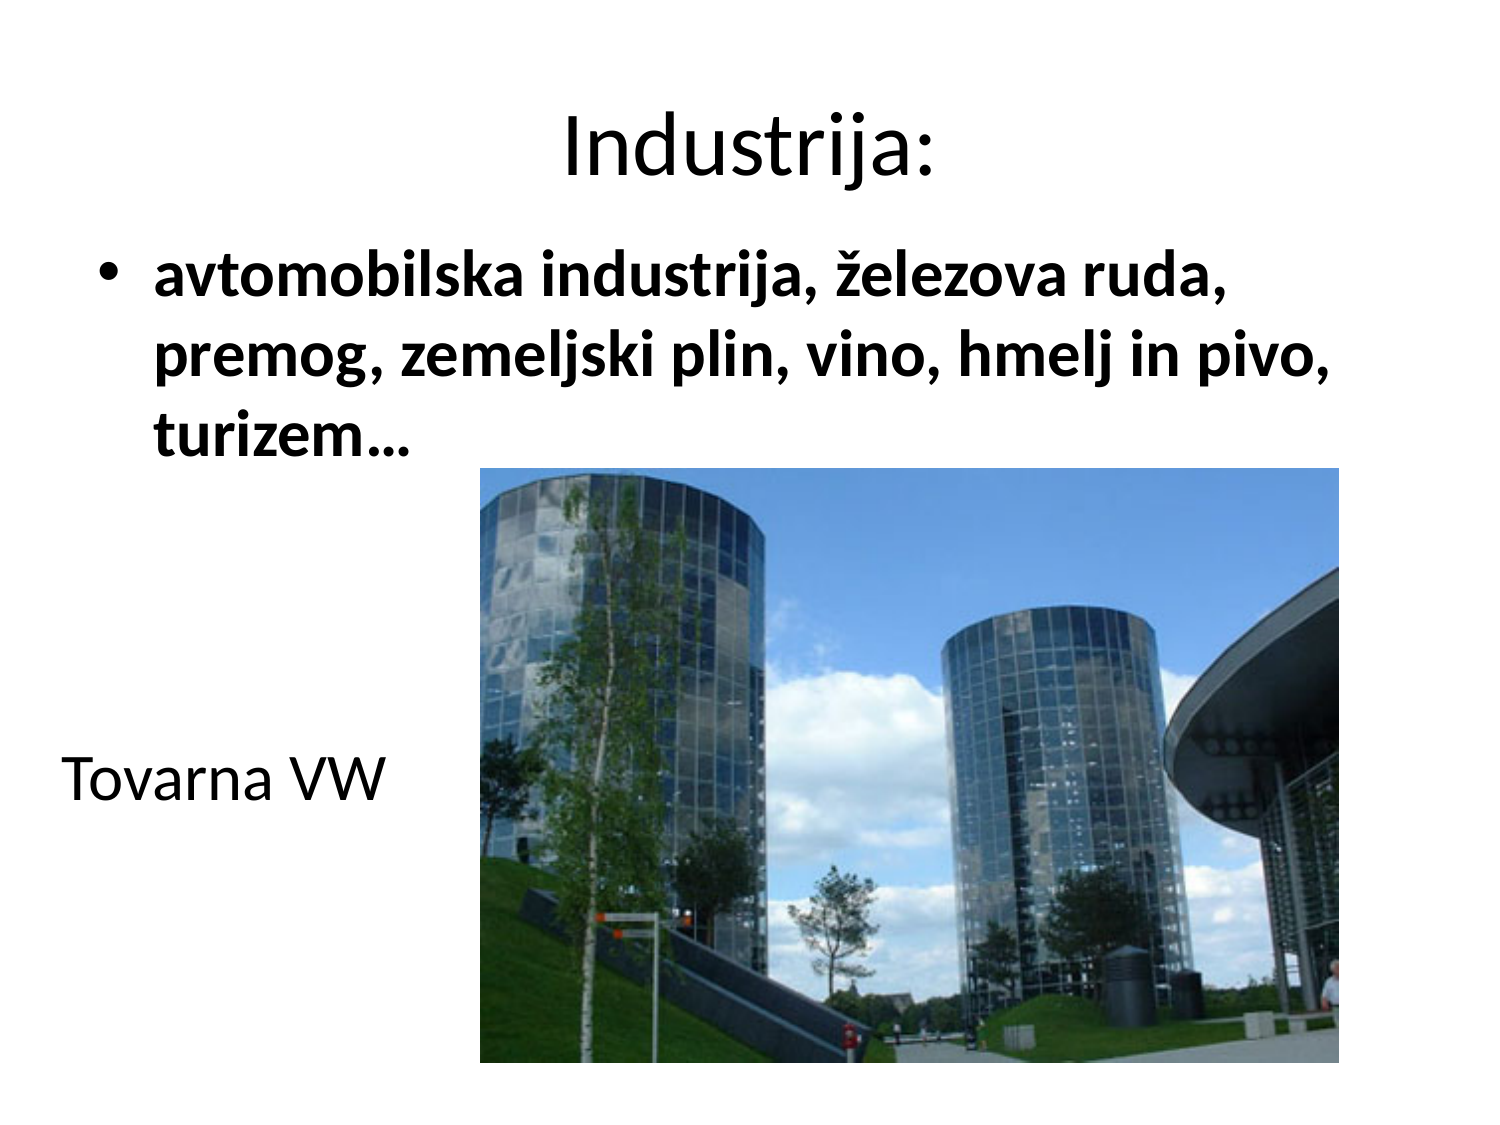

# Industrija:
avtomobilska industrija, železova ruda, premog, zemeljski plin, vino, hmelj in pivo, turizem…
Tovarna VW